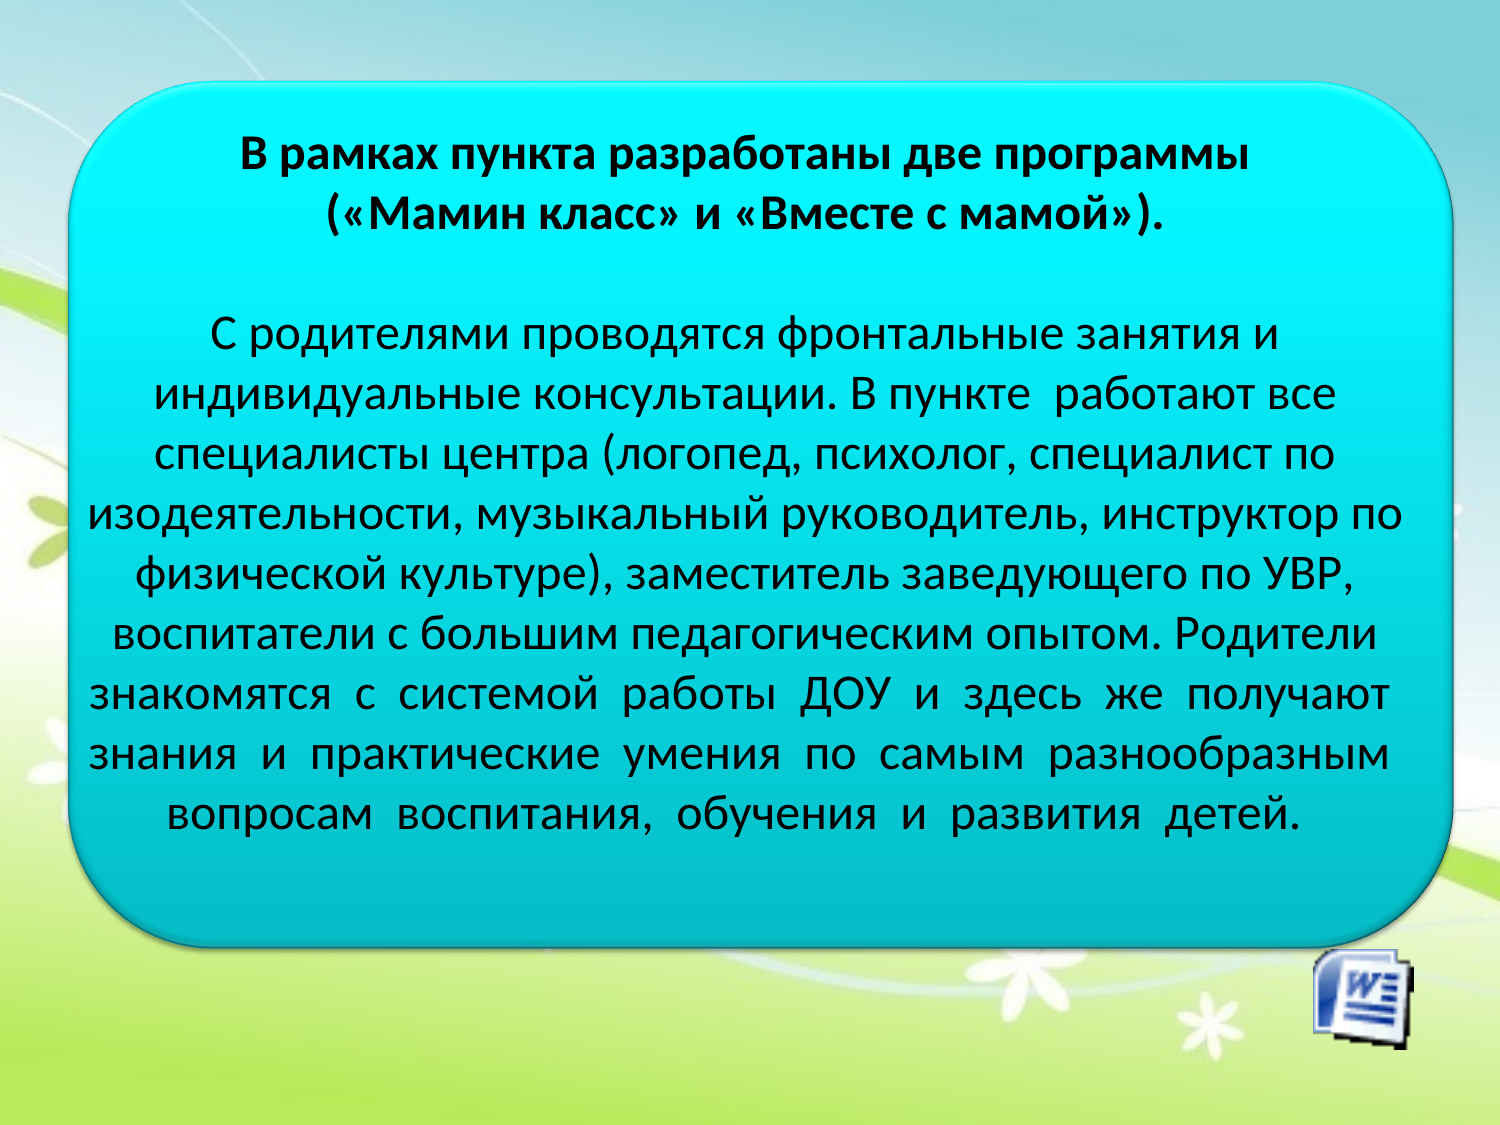

В рамках пункта разработаны две программы
 («Мамин класс» и «Вместе с мамой»).
С родителями проводятся фронтальные занятия и индивидуальные консультации. В пункте работают все специалисты центра (логопед, психолог, специалист по изодеятельности, музыкальный руководитель, инструктор по физической культуре), заместитель заведующего по УВР, воспитатели с большим педагогическим опытом. Родители знакомятся с системой работы ДОУ и здесь же получают знания и практические умения по самым разнообразным вопросам воспитания, обучения и развития детей.